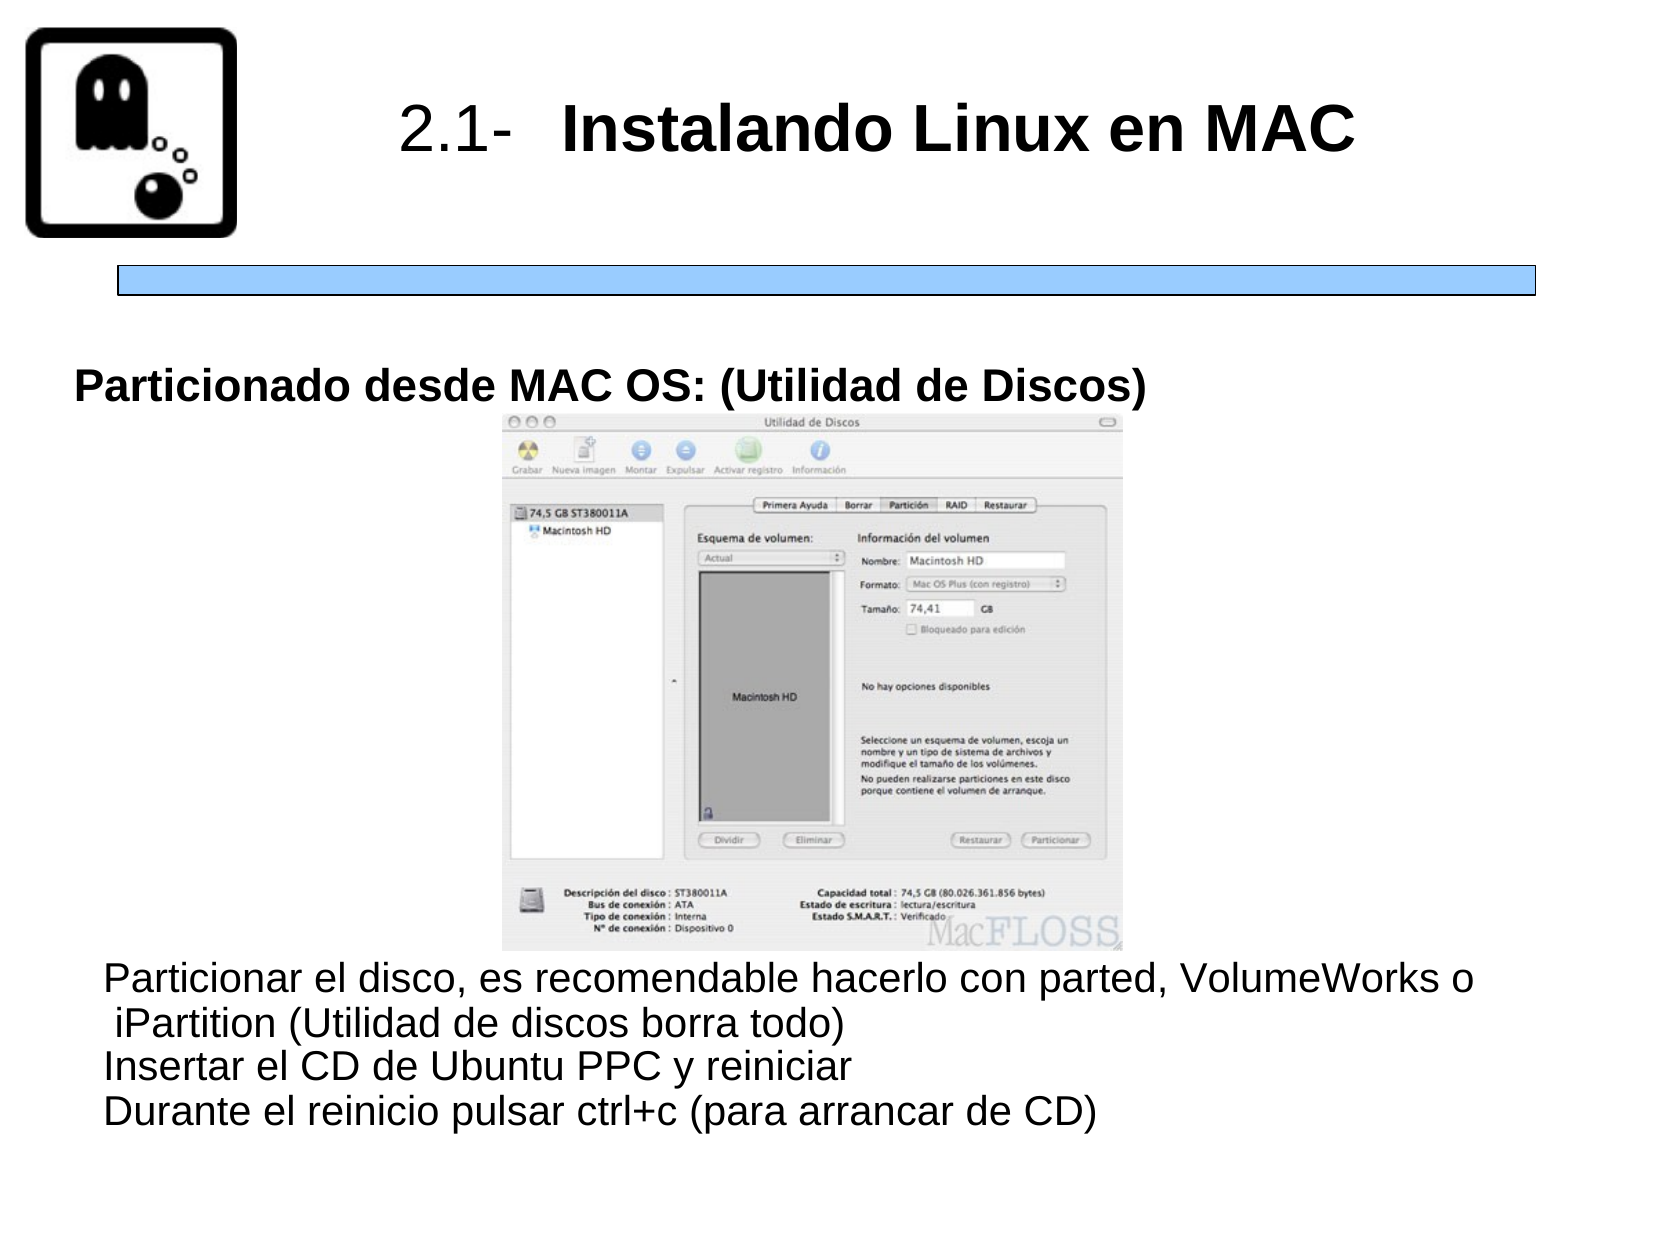

2.1-
Instalando Linux en MAC
Particionado desde MAC OS: (Utilidad de Discos)‏
Particionar el disco, es recomendable hacerlo con parted, VolumeWorks o iPartition (Utilidad de discos borra todo)‏
Insertar el CD de Ubuntu PPC y reiniciar
Durante el reinicio pulsar ctrl+c (para arrancar de CD)‏